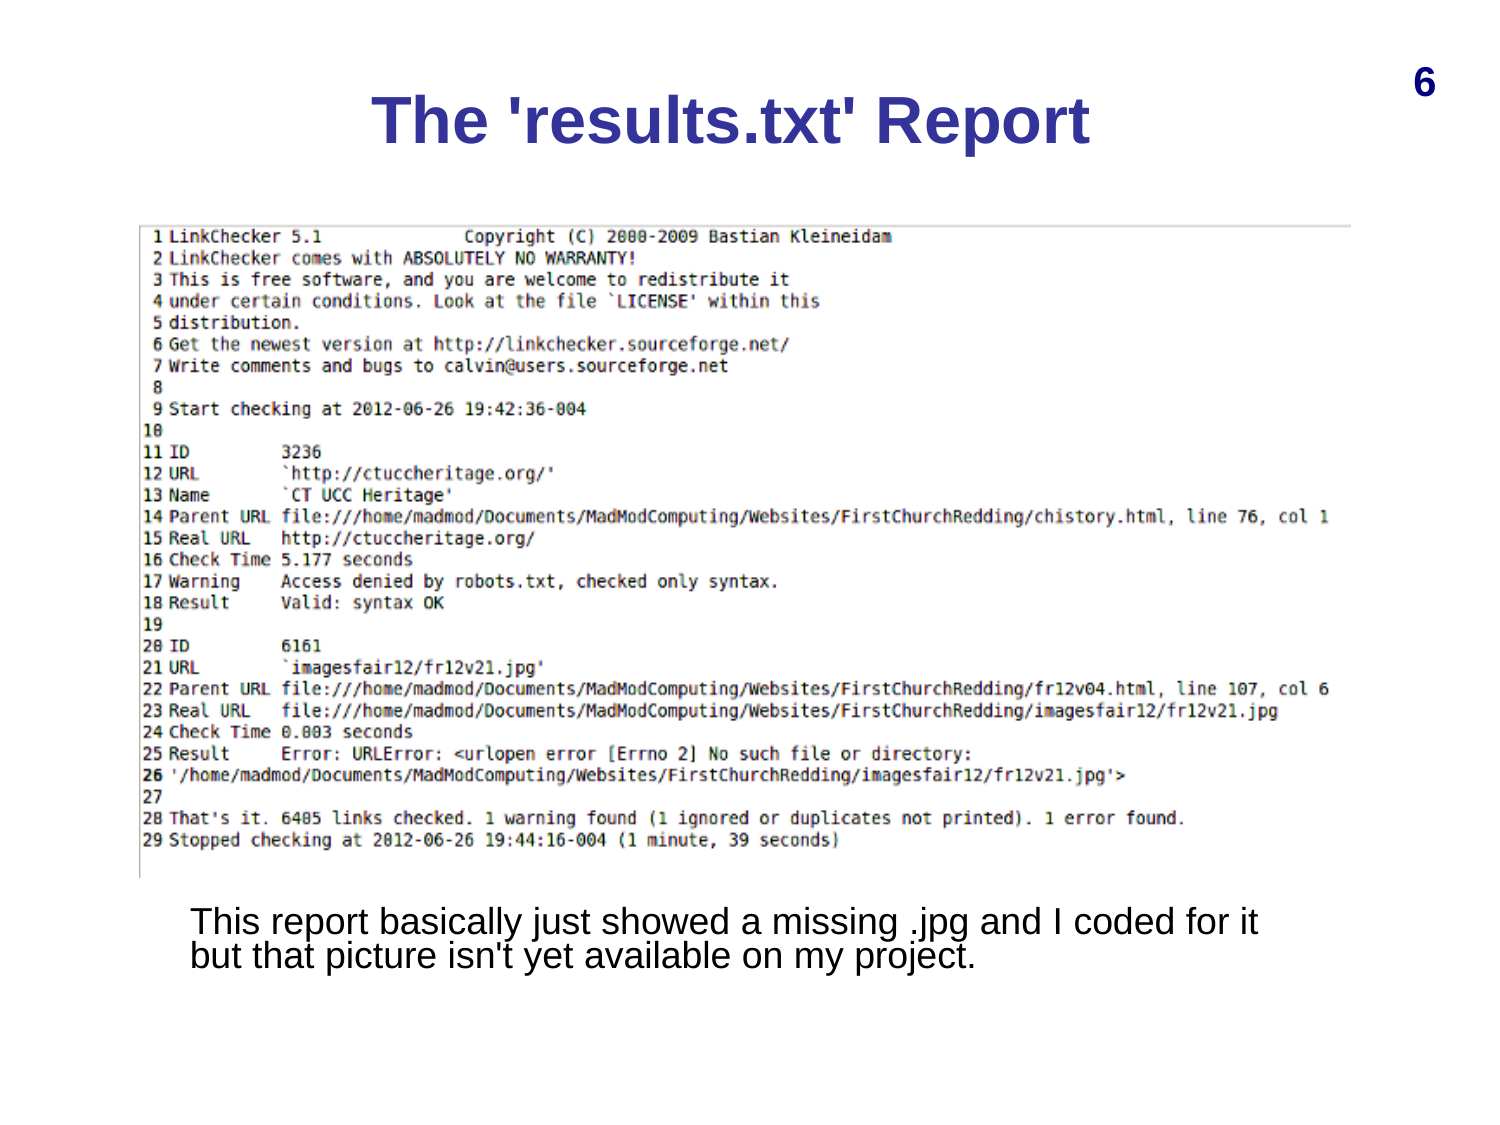

6
# The 'results.txt' Report
This report basically just showed a missing .jpg and I coded for it but that picture isn't yet available on my project.